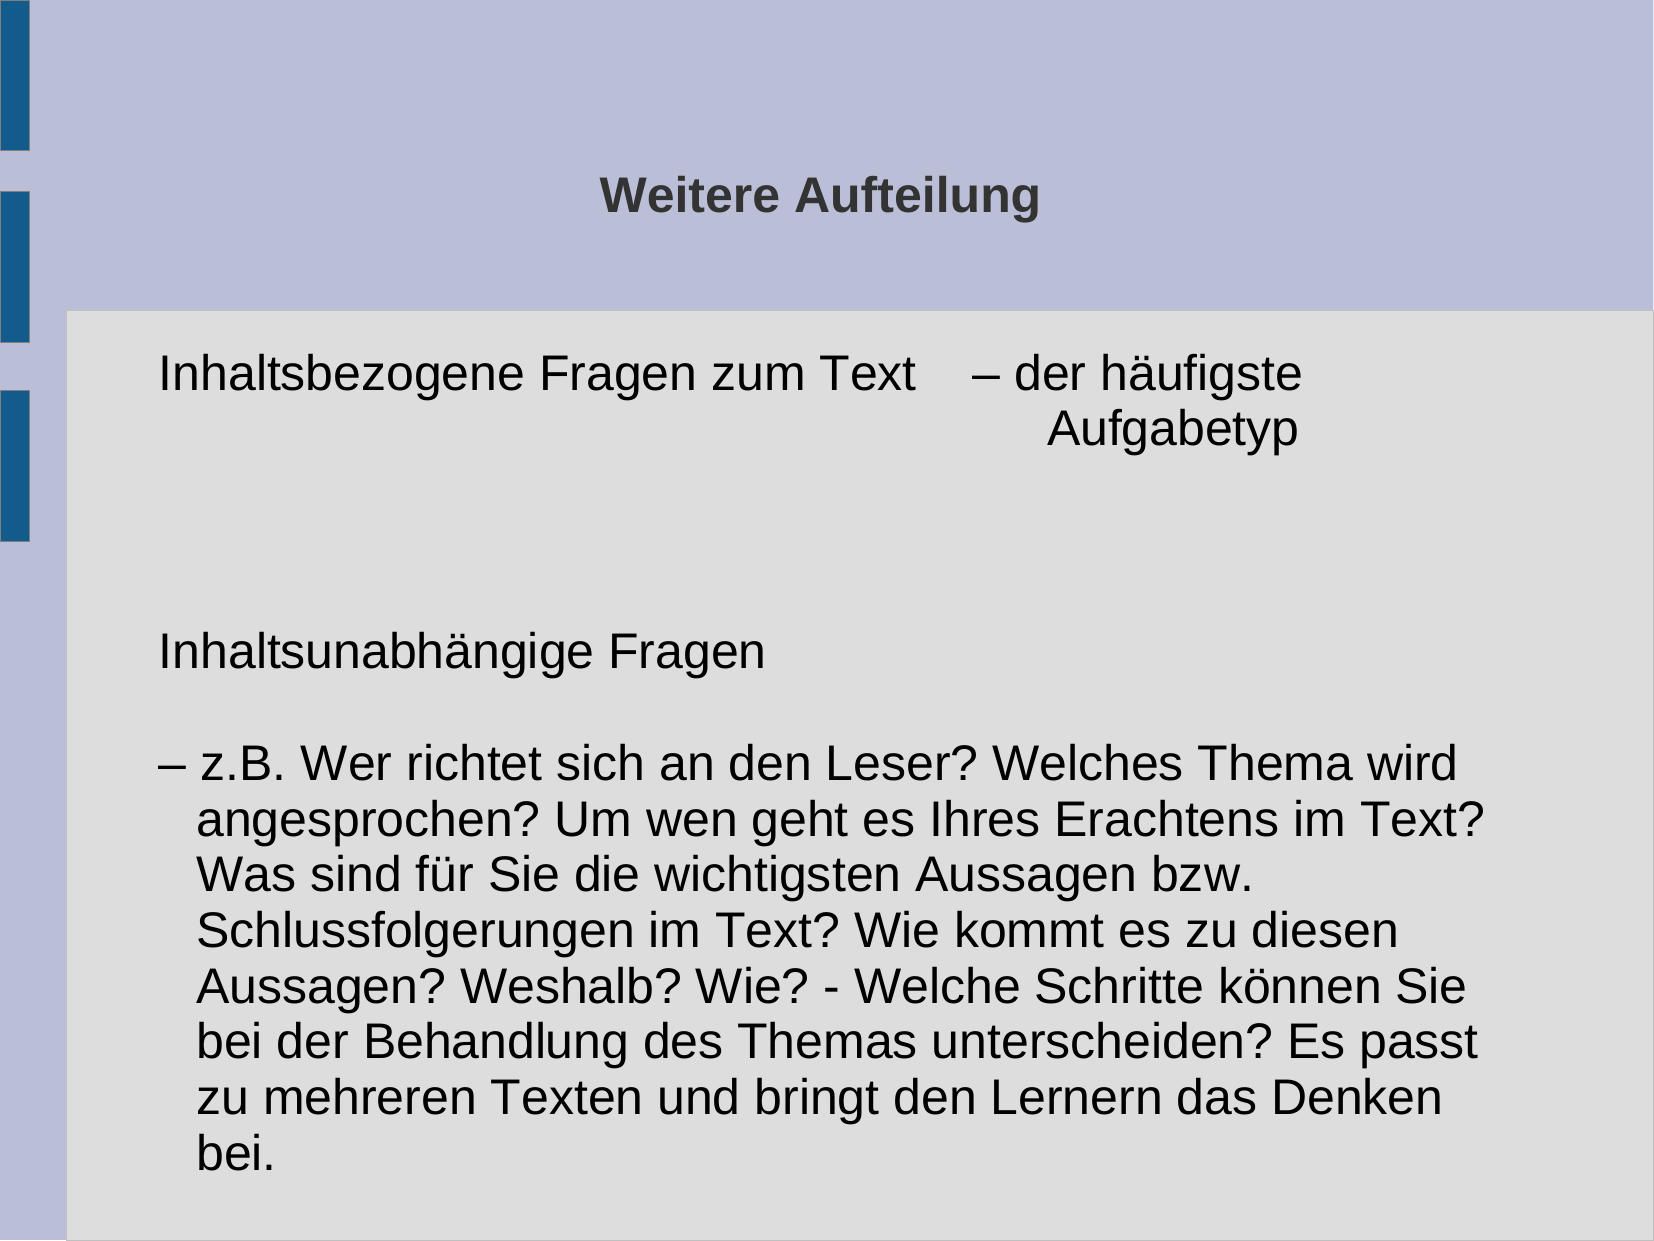

# Weitere Aufteilung
Inhaltsbezogene Fragen zum Text – der häufigste Aufgabetyp
Inhaltsunabhängige Fragen
– z.B. Wer richtet sich an den Leser? Welches Thema wird angesprochen? Um wen geht es Ihres Erachtens im Text? Was sind für Sie die wichtigsten Aussagen bzw. Schlussfolgerungen im Text? Wie kommt es zu diesen Aussagen? Weshalb? Wie? - Welche Schritte können Sie bei der Behandlung des Themas unterscheiden? Es passt zu mehreren Texten und bringt den Lernern das Denken bei.